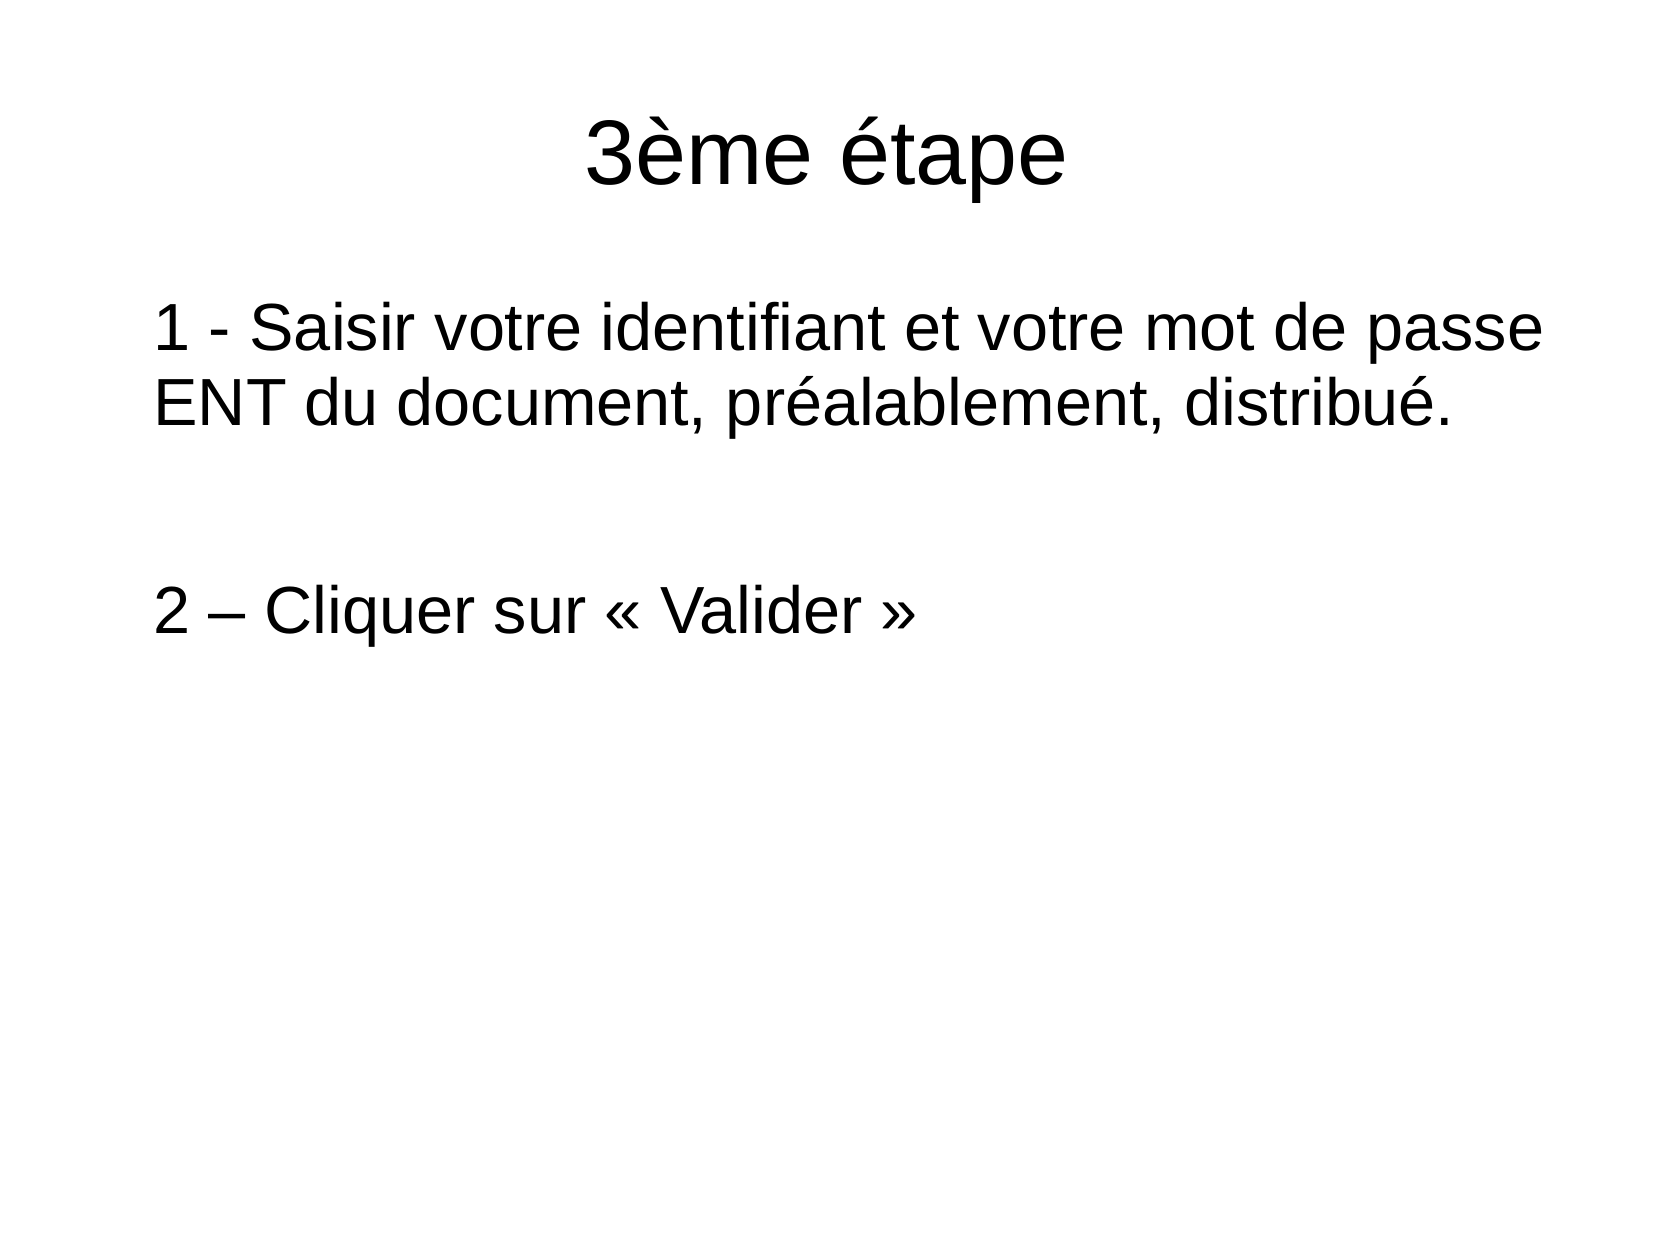

# 3ème étape
1 - Saisir votre identifiant et votre mot de passe ENT du document, préalablement, distribué.
2 – Cliquer sur « Valider »